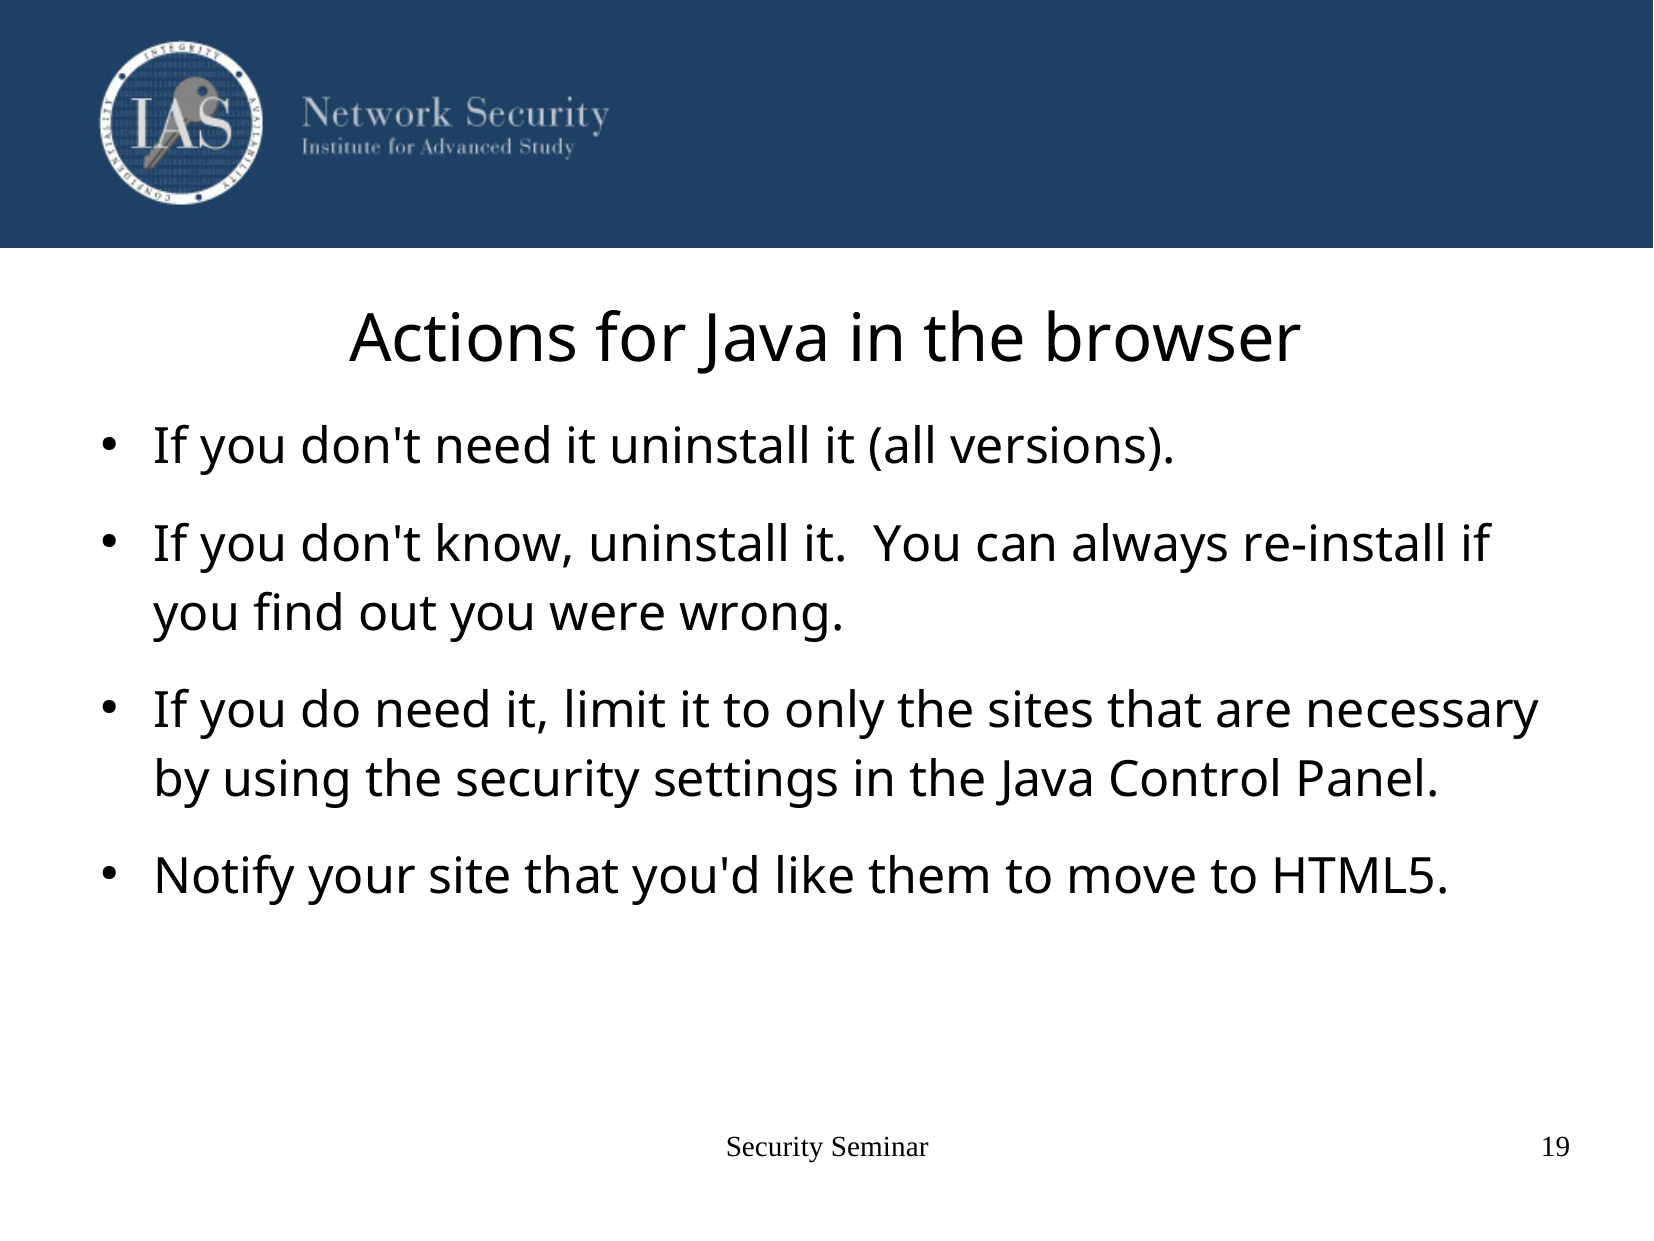

#
Actions for Java in the browser
If you don't need it uninstall it (all versions).
If you don't know, uninstall it. You can always re-install if you find out you were wrong.
If you do need it, limit it to only the sites that are necessary by using the security settings in the Java Control Panel.
Notify your site that you'd like them to move to HTML5.
Security Seminar
19